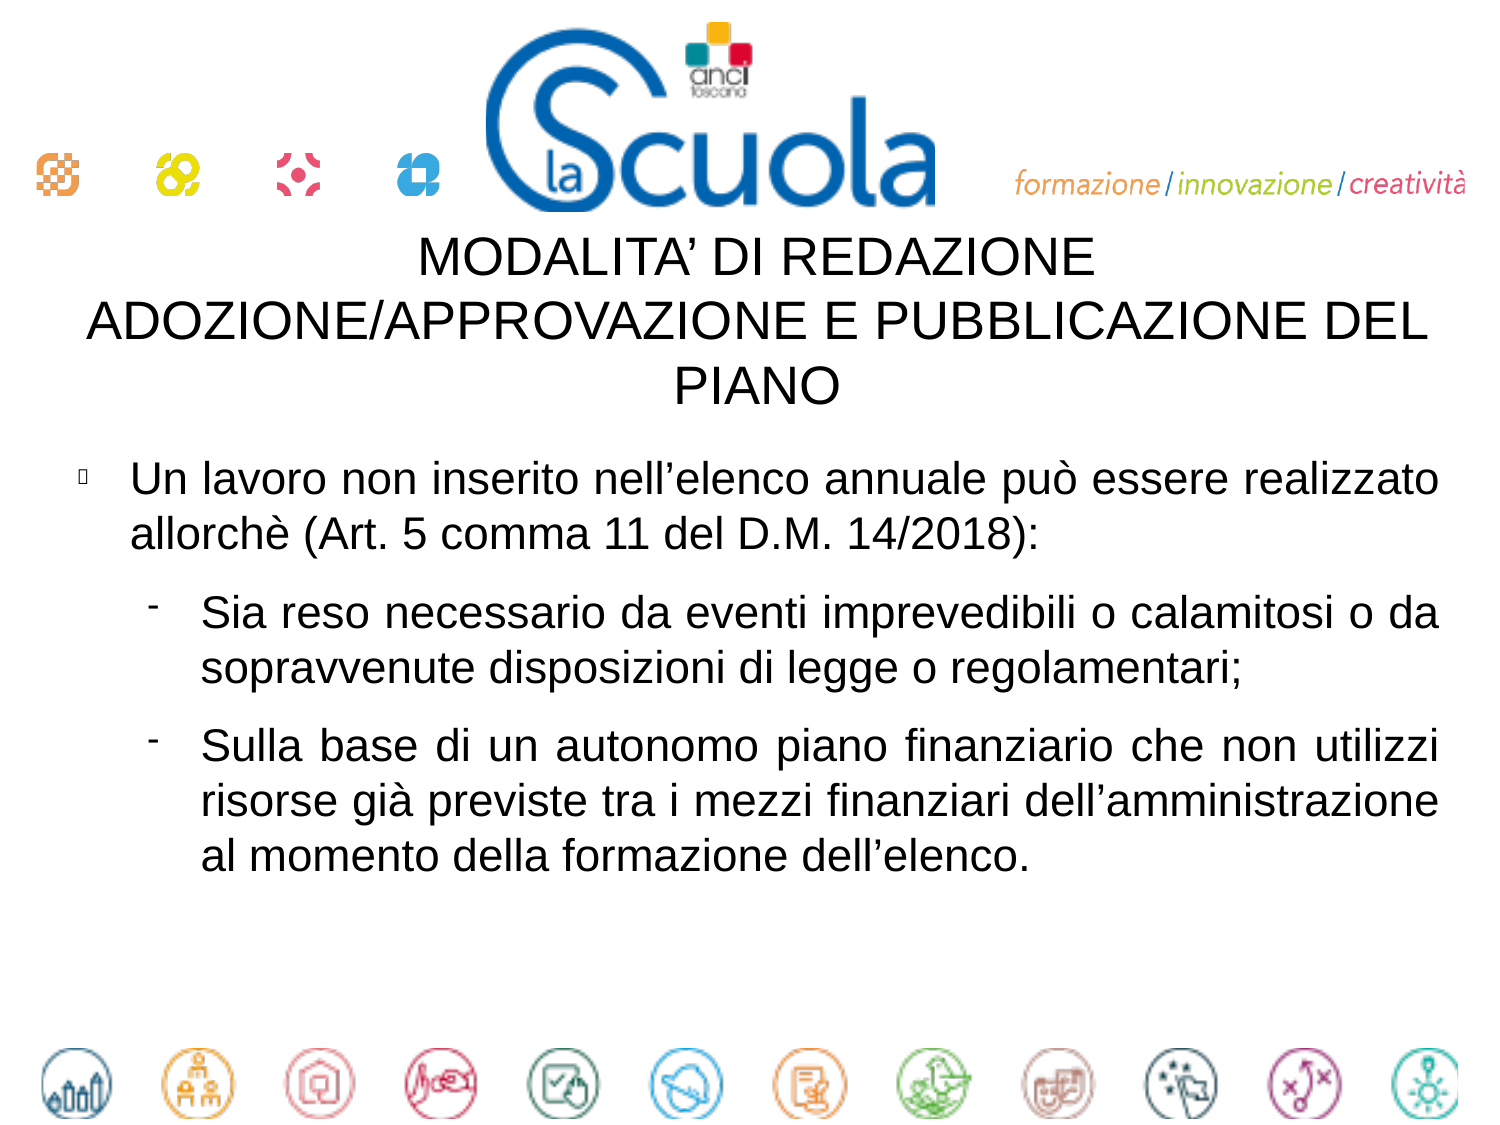

MODALITA’ DI REDAZIONE ADOZIONE/APPROVAZIONE E PUBBLICAZIONE DEL PIANO
Un lavoro non inserito nell’elenco annuale può essere realizzato allorchè (Art. 5 comma 11 del D.M. 14/2018):
Sia reso necessario da eventi imprevedibili o calamitosi o da sopravvenute disposizioni di legge o regolamentari;
Sulla base di un autonomo piano finanziario che non utilizzi risorse già previste tra i mezzi finanziari dell’amministrazione al momento della formazione dell’elenco.